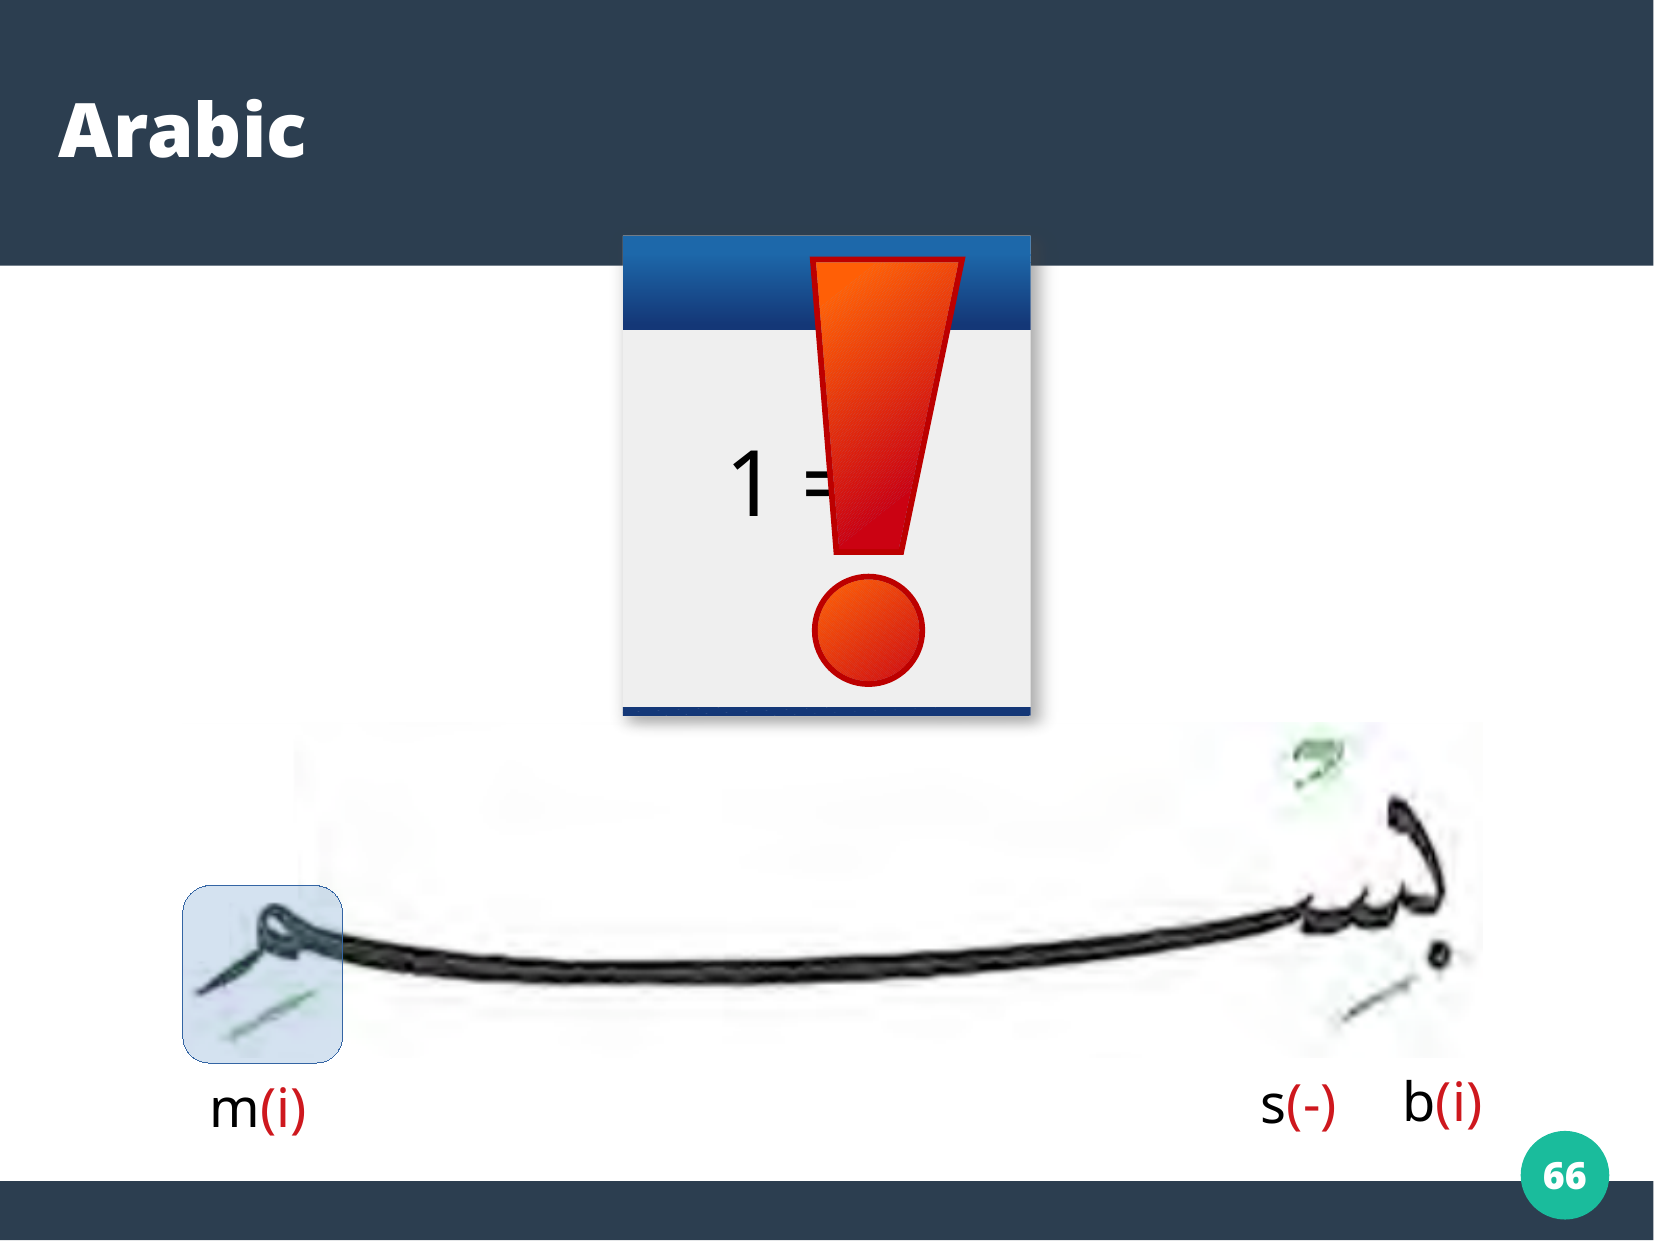

# Arabic
1 = 1
b(i)
s(-)
m(i)
66